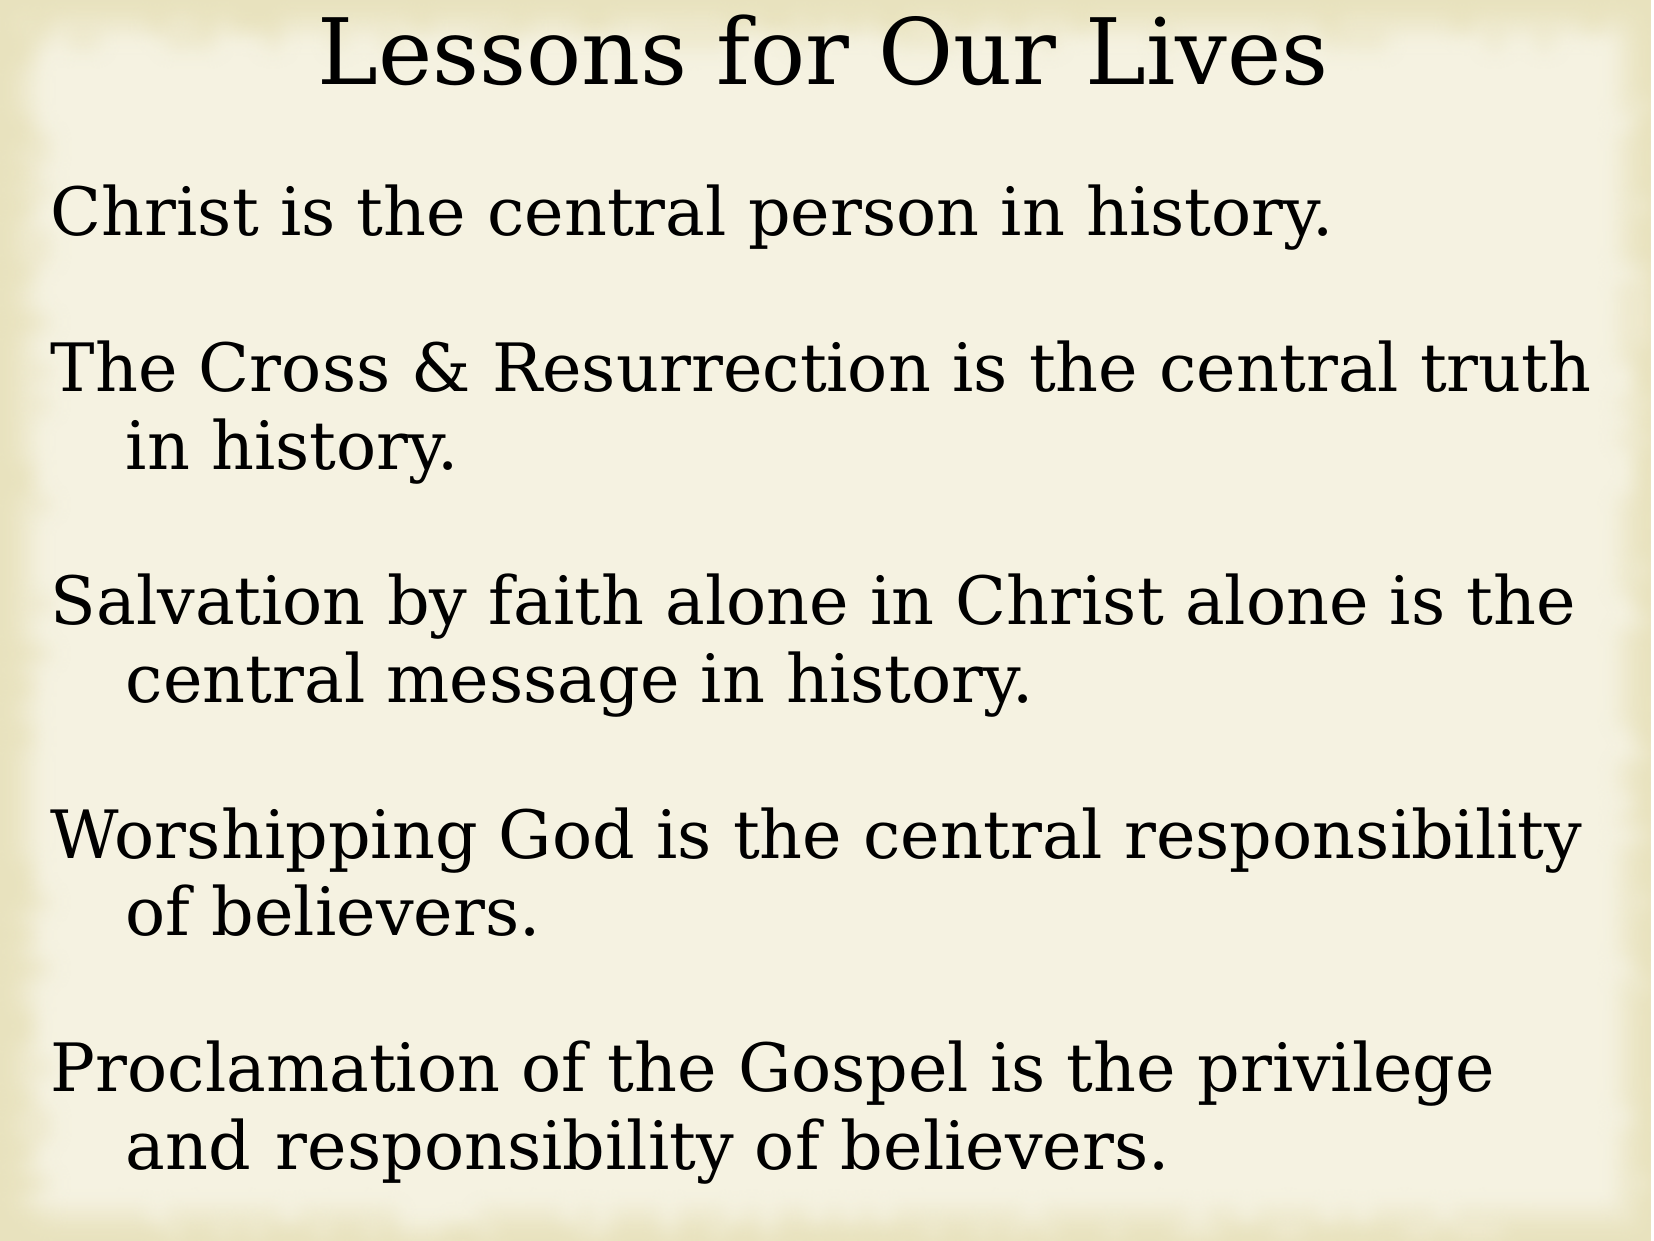

Lessons for Our Lives
Christ is the central person in history.
The Cross & Resurrection is the central truth 	in history.
Salvation by faith alone in Christ alone is the 	central message in history.
Worshipping God is the central responsibility 	of believers.
Proclamation of the Gospel is the privilege 		and 	responsibility of believers.